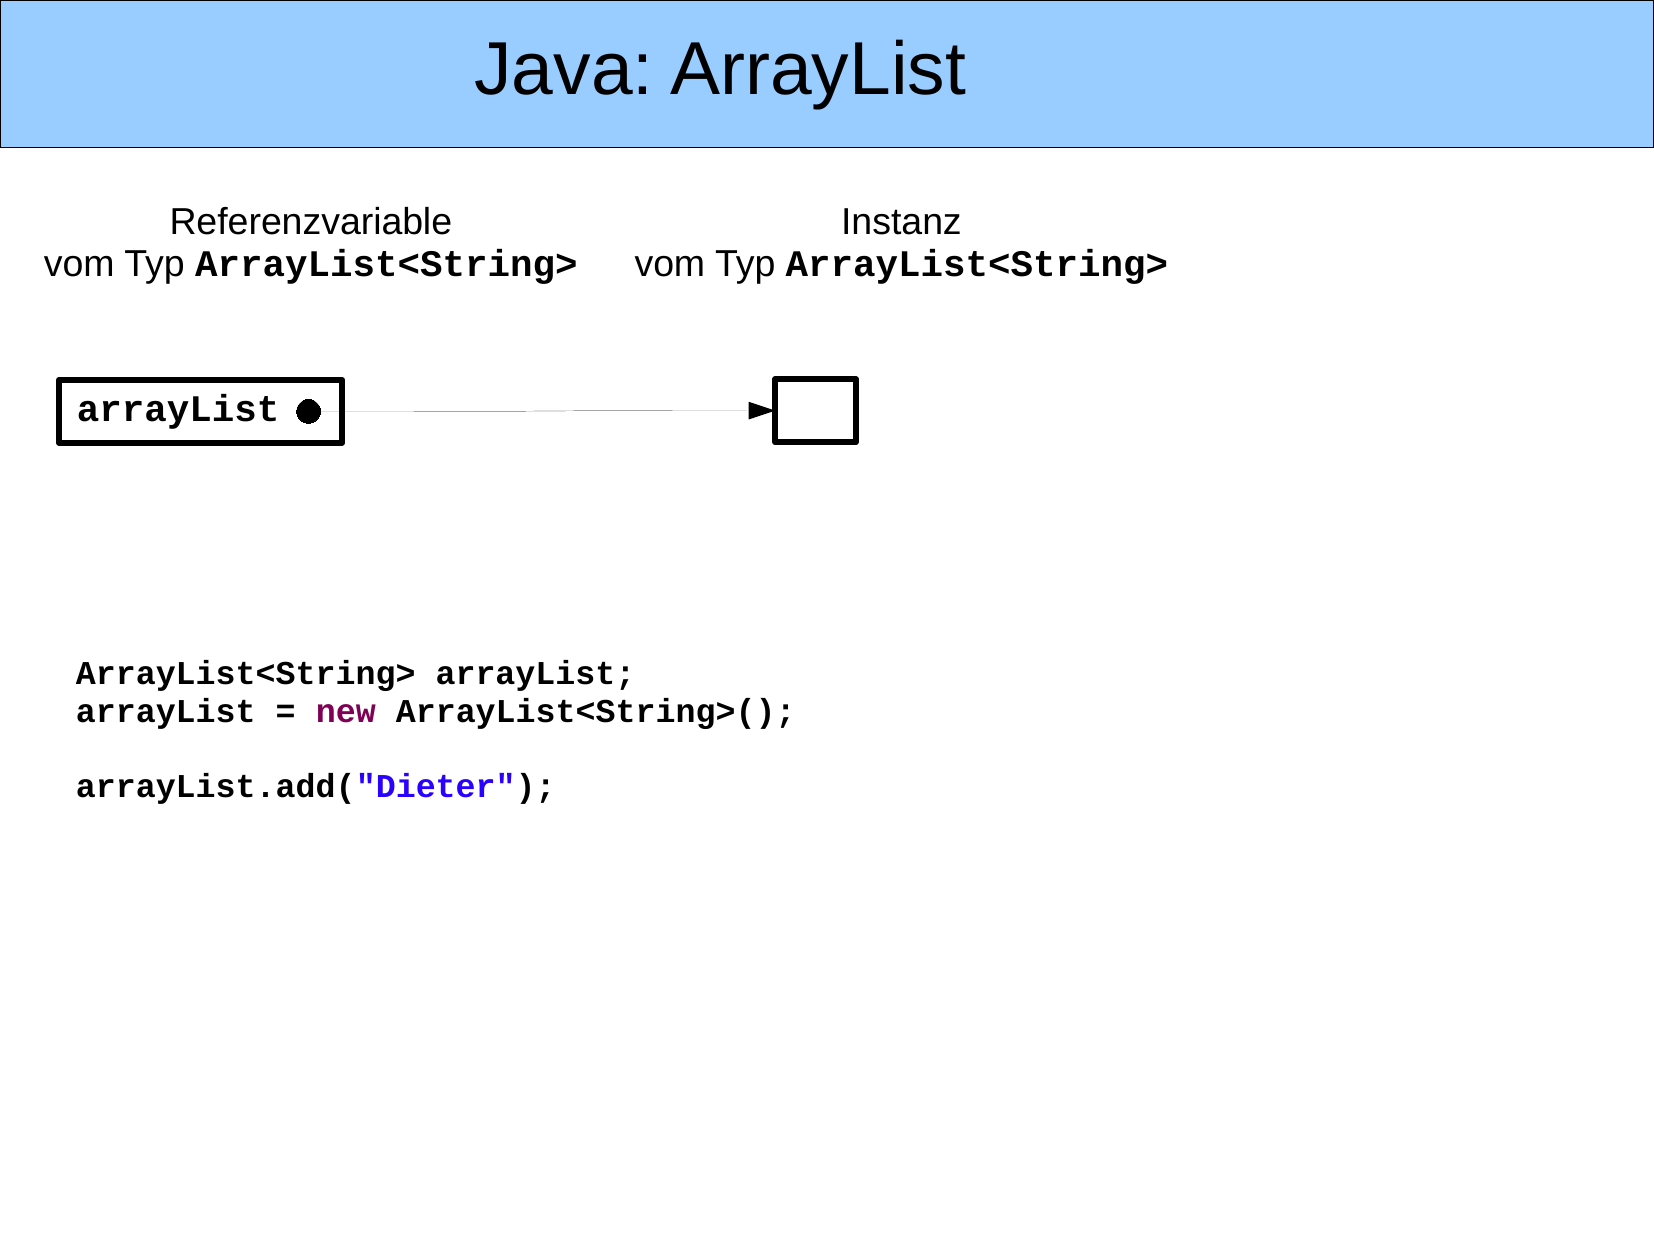

Java: ArrayList
Referenzvariable
vom Typ ArrayList<String>
Instanz
vom Typ ArrayList<String>
arrayList
ArrayList<String> arrayList;
arrayList = new ArrayList<String>();
arrayList.add("Dieter");